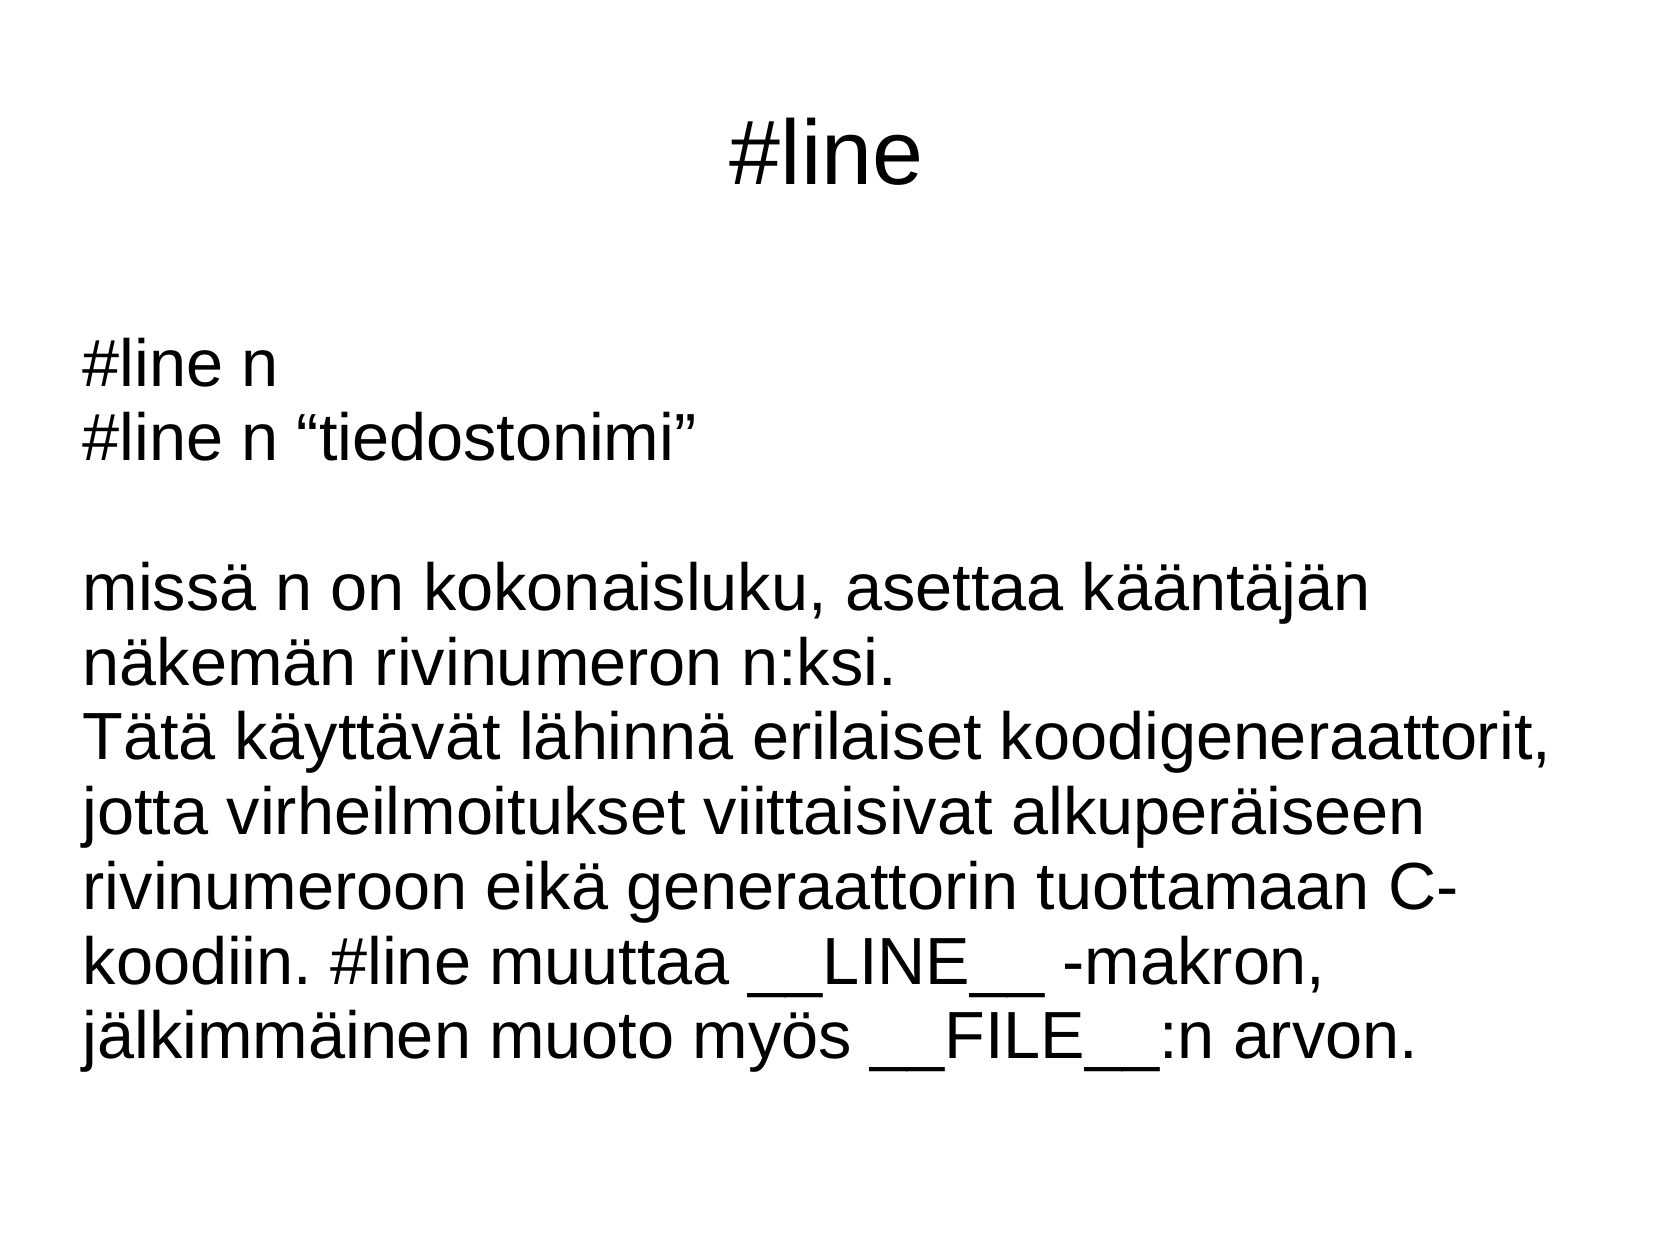

#line
# #line n
#line n “tiedostonimi”
missä n on kokonaisluku, asettaa kääntäjän näkemän rivinumeron n:ksi.
Tätä käyttävät lähinnä erilaiset koodigeneraattorit, jotta virheilmoitukset viittaisivat alkuperäiseen rivinumeroon eikä generaattorin tuottamaan C-koodiin. #line muuttaa __LINE__ -makron, jälkimmäinen muoto myös __FILE__:n arvon.